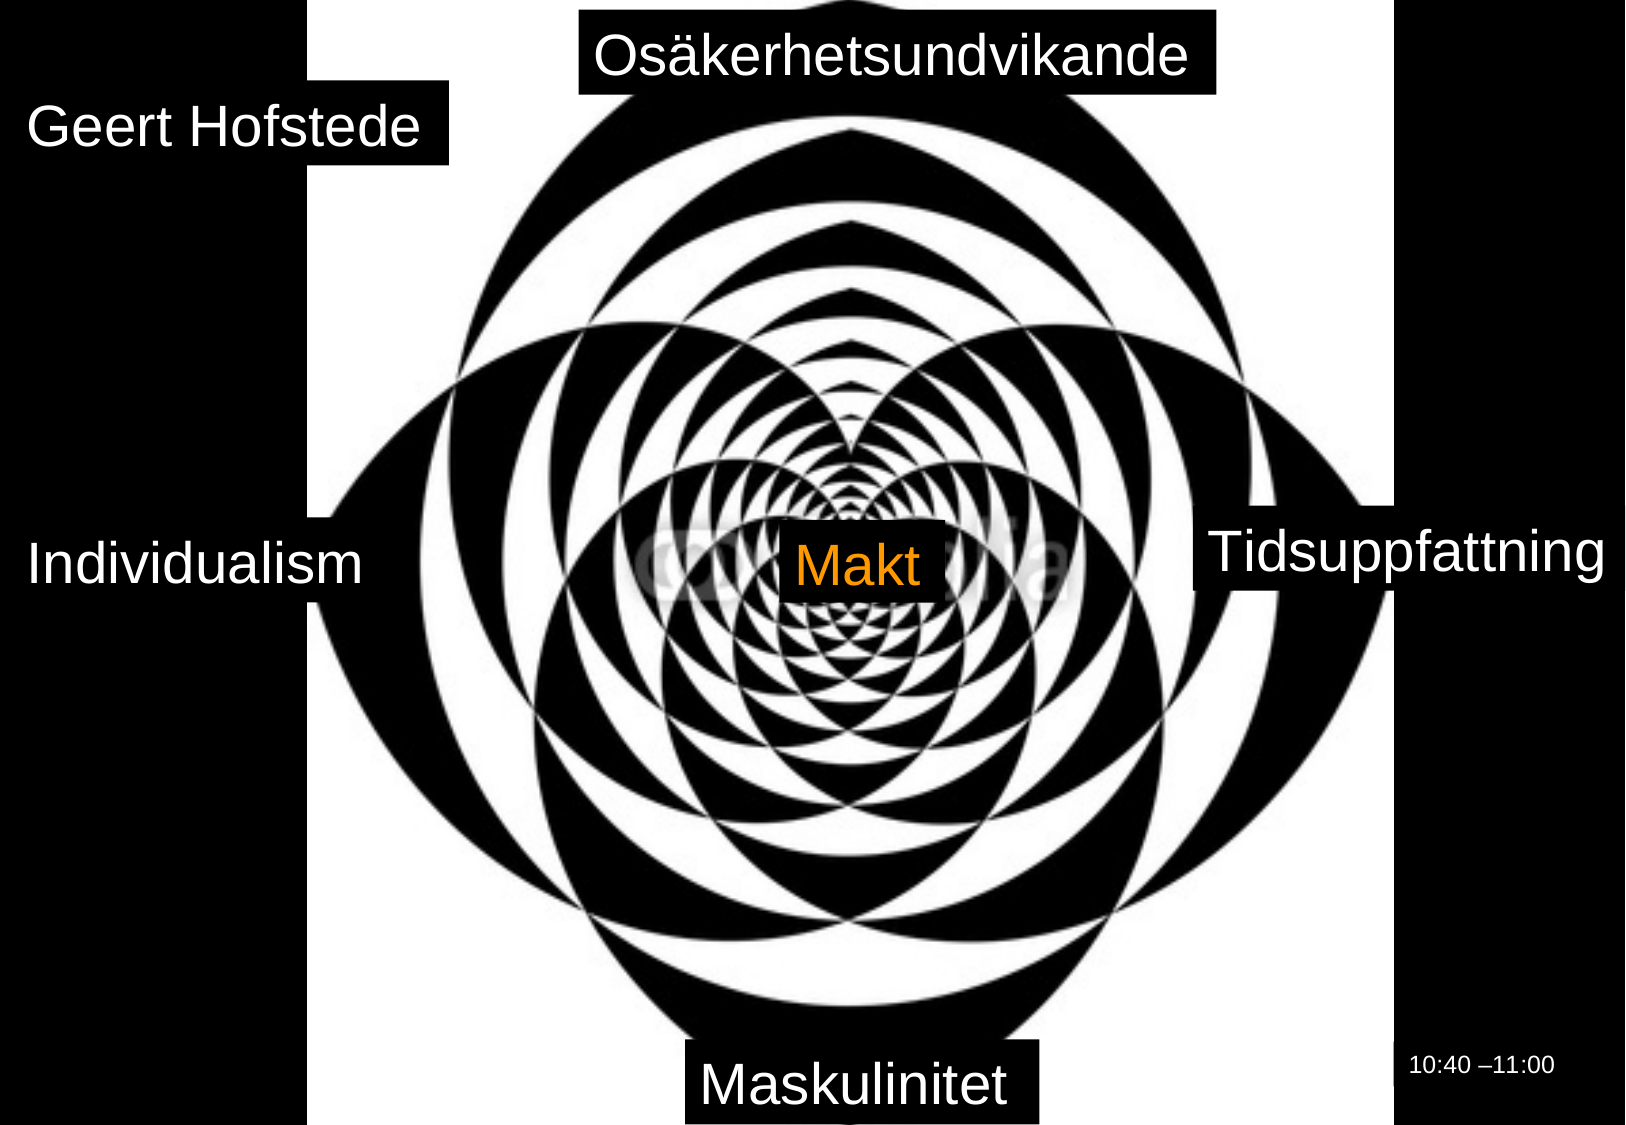

Osäkerhetsundvikande
Geert Hofstede
Tidsuppfattning
Individualism
Makt
Maskulinitet
10:40 –11:00